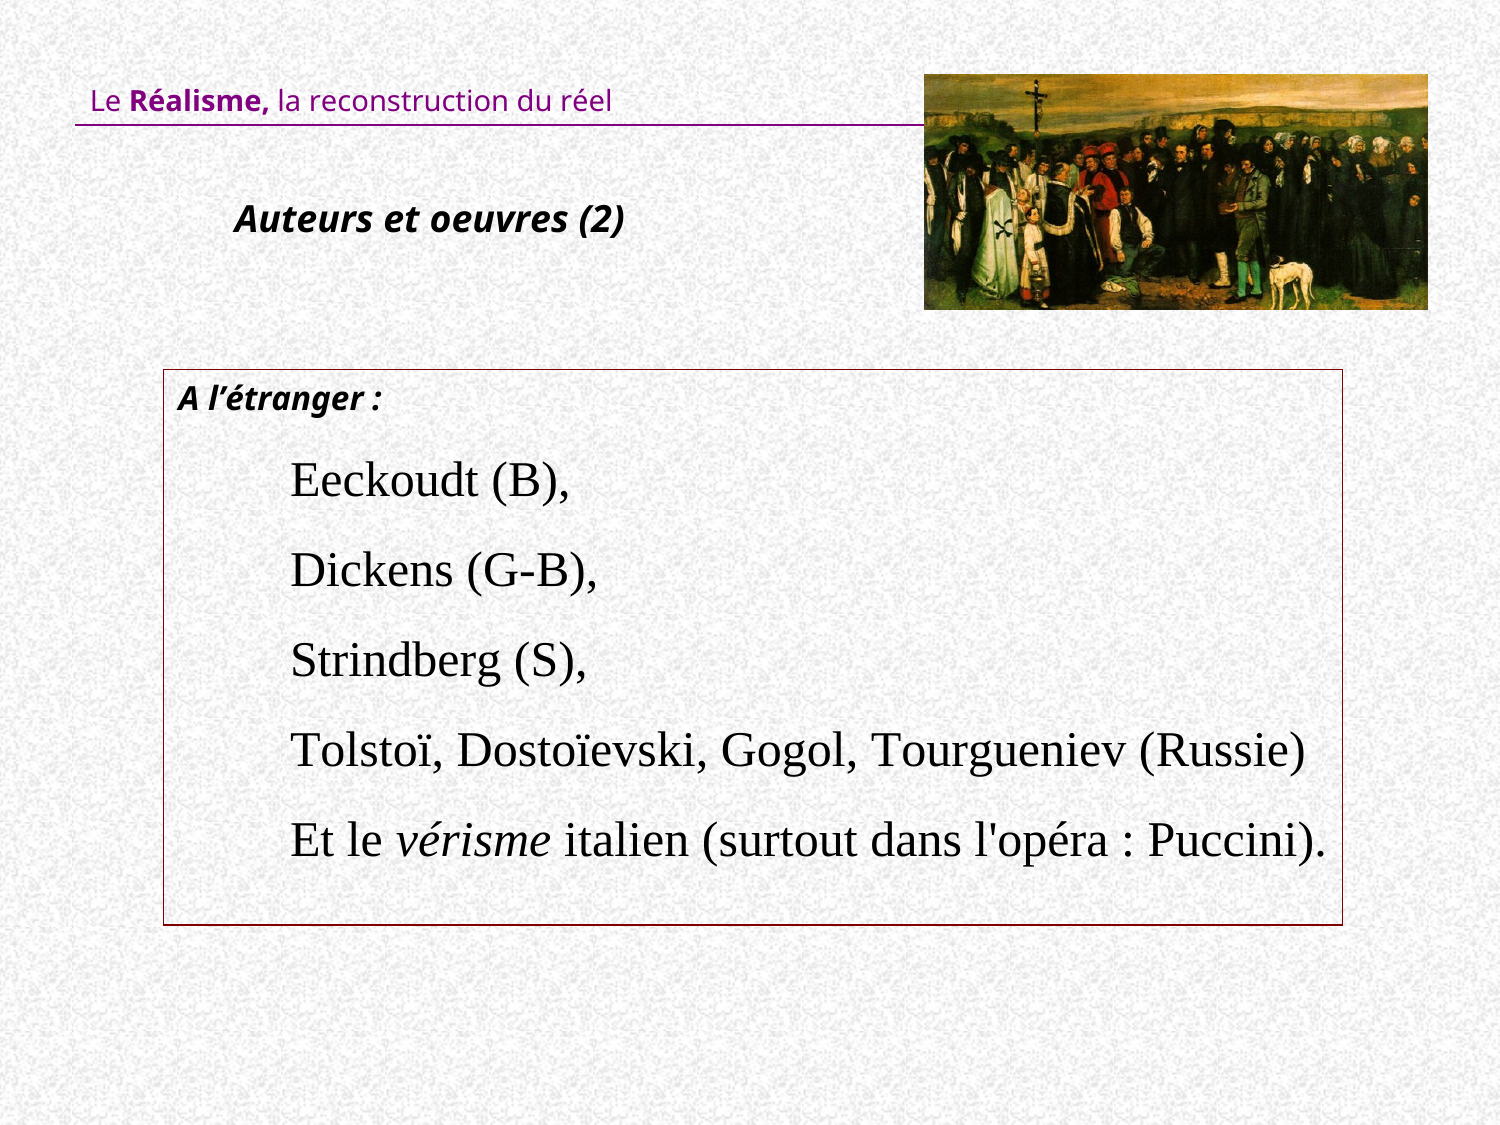

Le Réalisme, la reconstruction du réel
Auteurs et oeuvres (2)
A l’étranger :
Eeckoudt (B),
Dickens (G-B),
Strindberg (S),
Tolstoï, Dostoïevski, Gogol, Tourgueniev (Russie)
Et le vérisme italien (surtout dans l'opéra : Puccini).